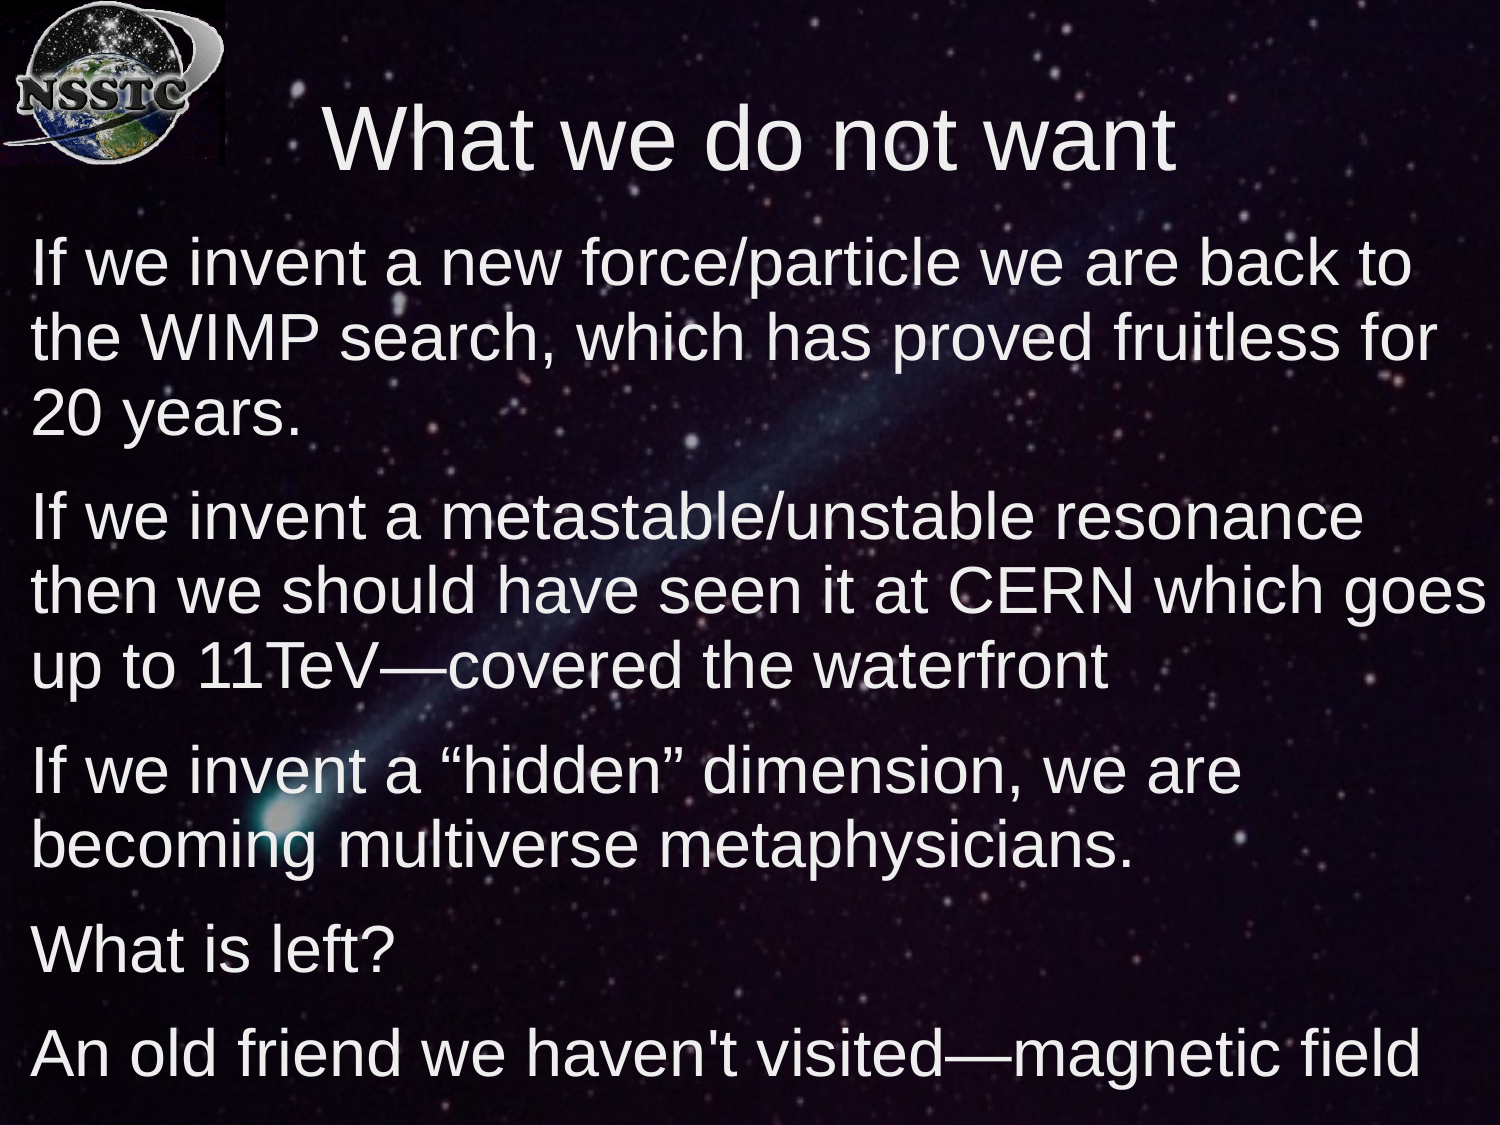

# What we do not want
If we invent a new force/particle we are back to the WIMP search, which has proved fruitless for 20 years.
If we invent a metastable/unstable resonance then we should have seen it at CERN which goes up to 11TeV—covered the waterfront
If we invent a “hidden” dimension, we are becoming multiverse metaphysicians.
What is left?
An old friend we haven't visited—magnetic field